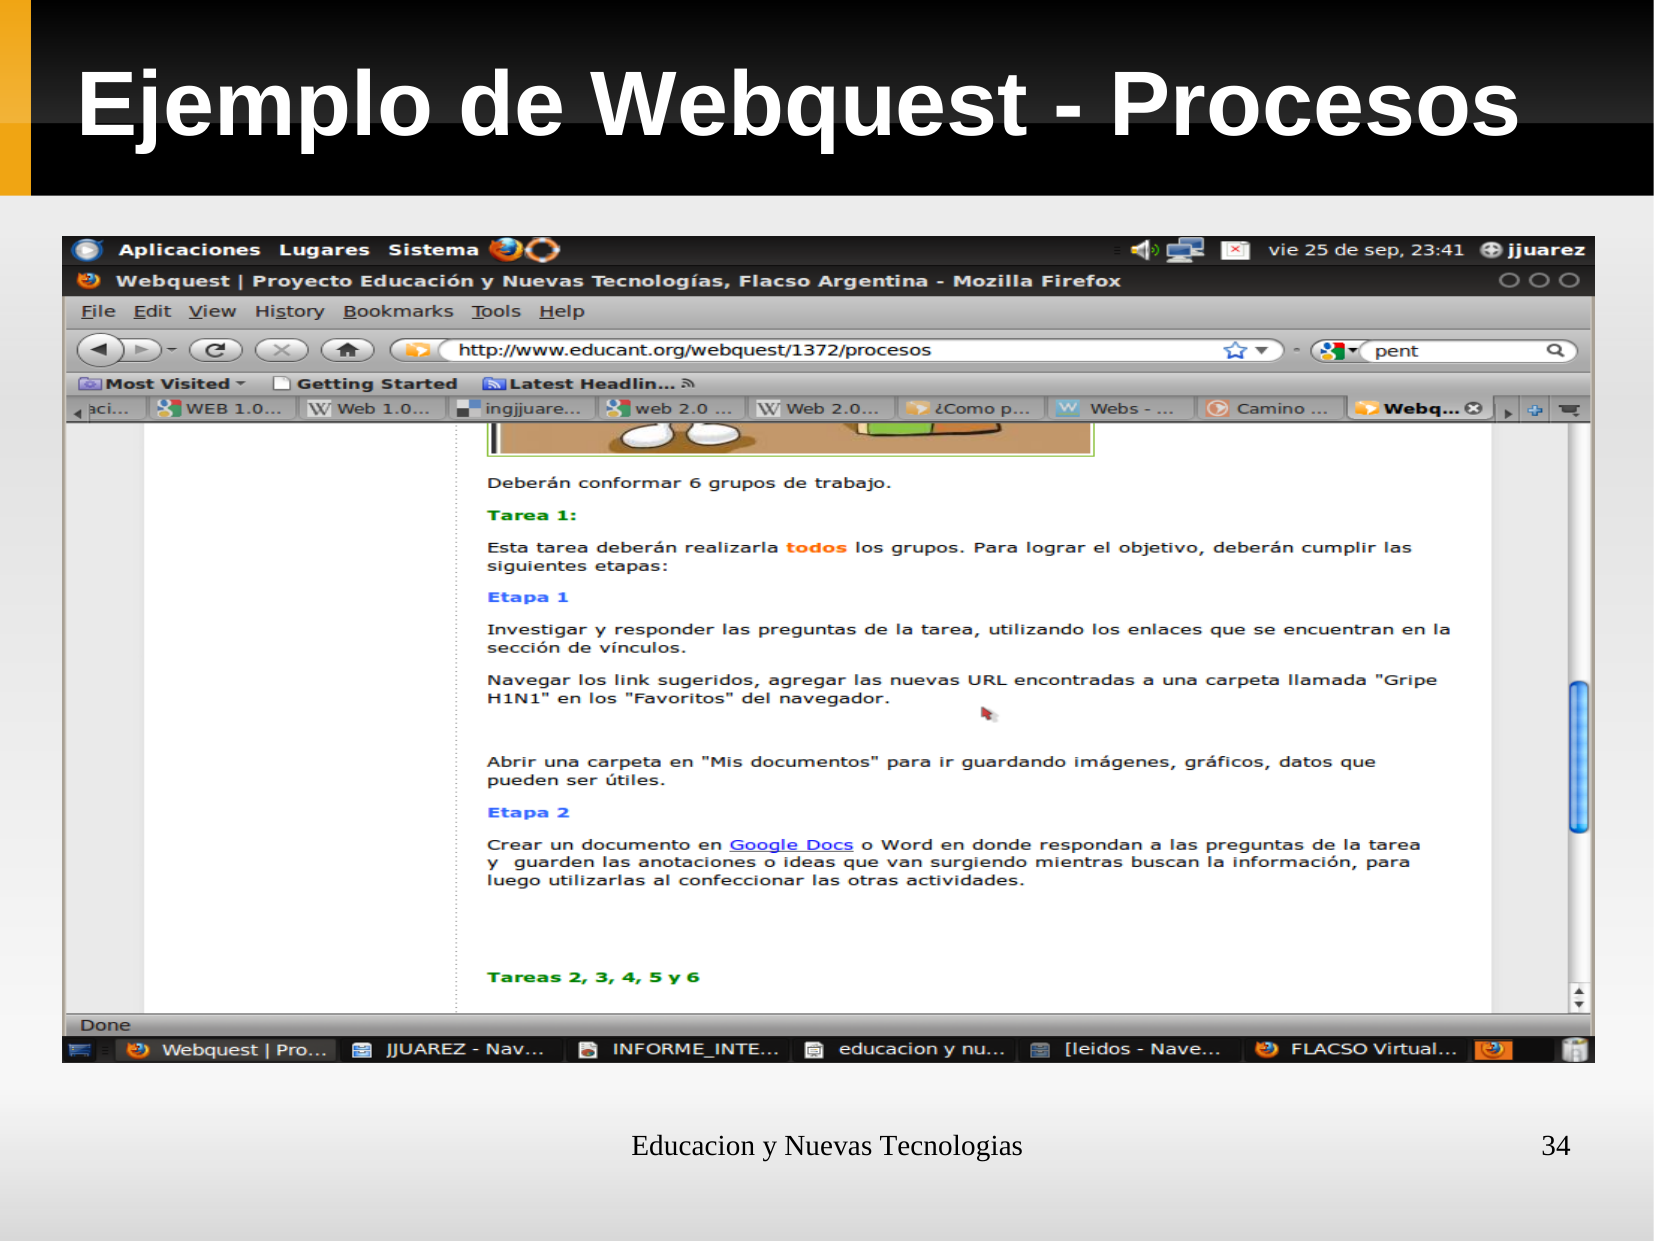

# Ejemplo de Webquest - Procesos
Educacion y Nuevas Tecnologias
34